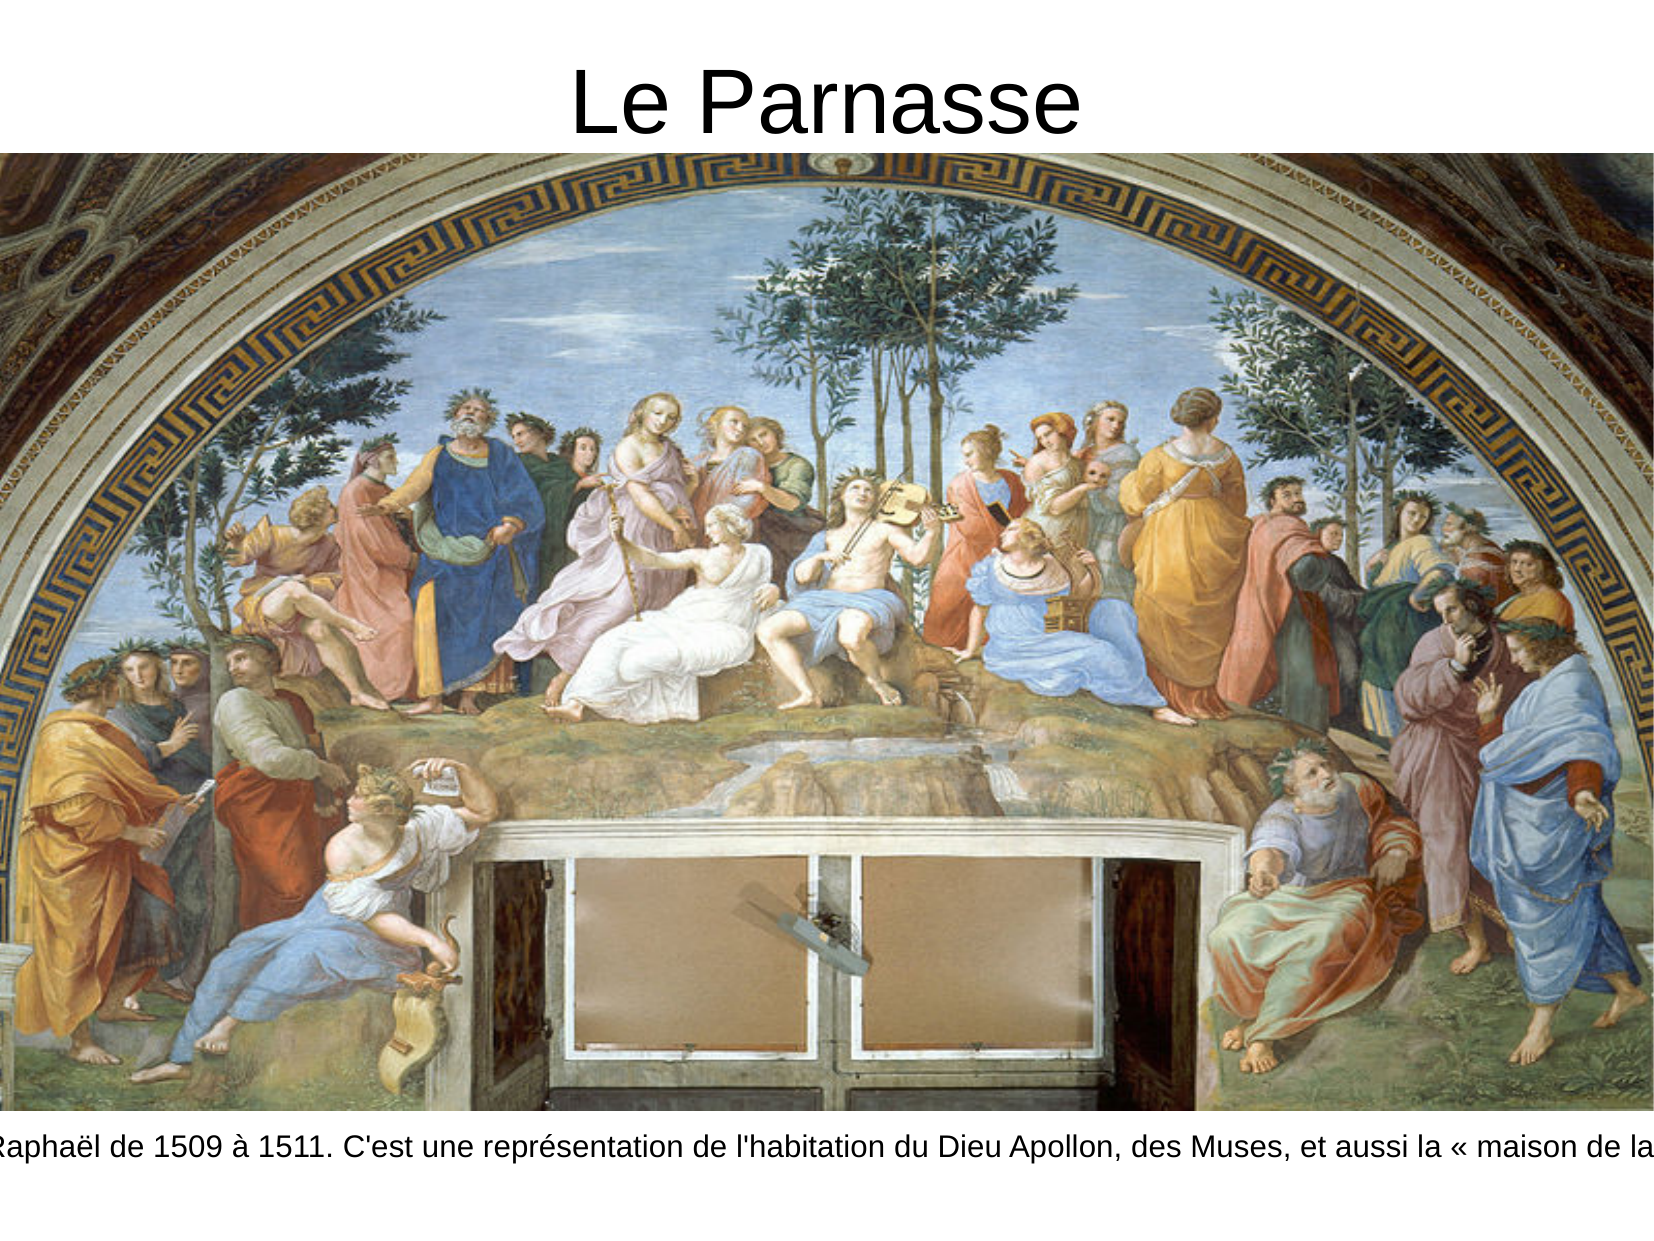

# Le Parnasse
Le Parnasse, fresque réalisée par Raphaël de 1509 à 1511. C'est une représentation de l'habitation du Dieu Apollon, des Muses, et aussi la « maison de la poésie » et le « séjour des poètes ».